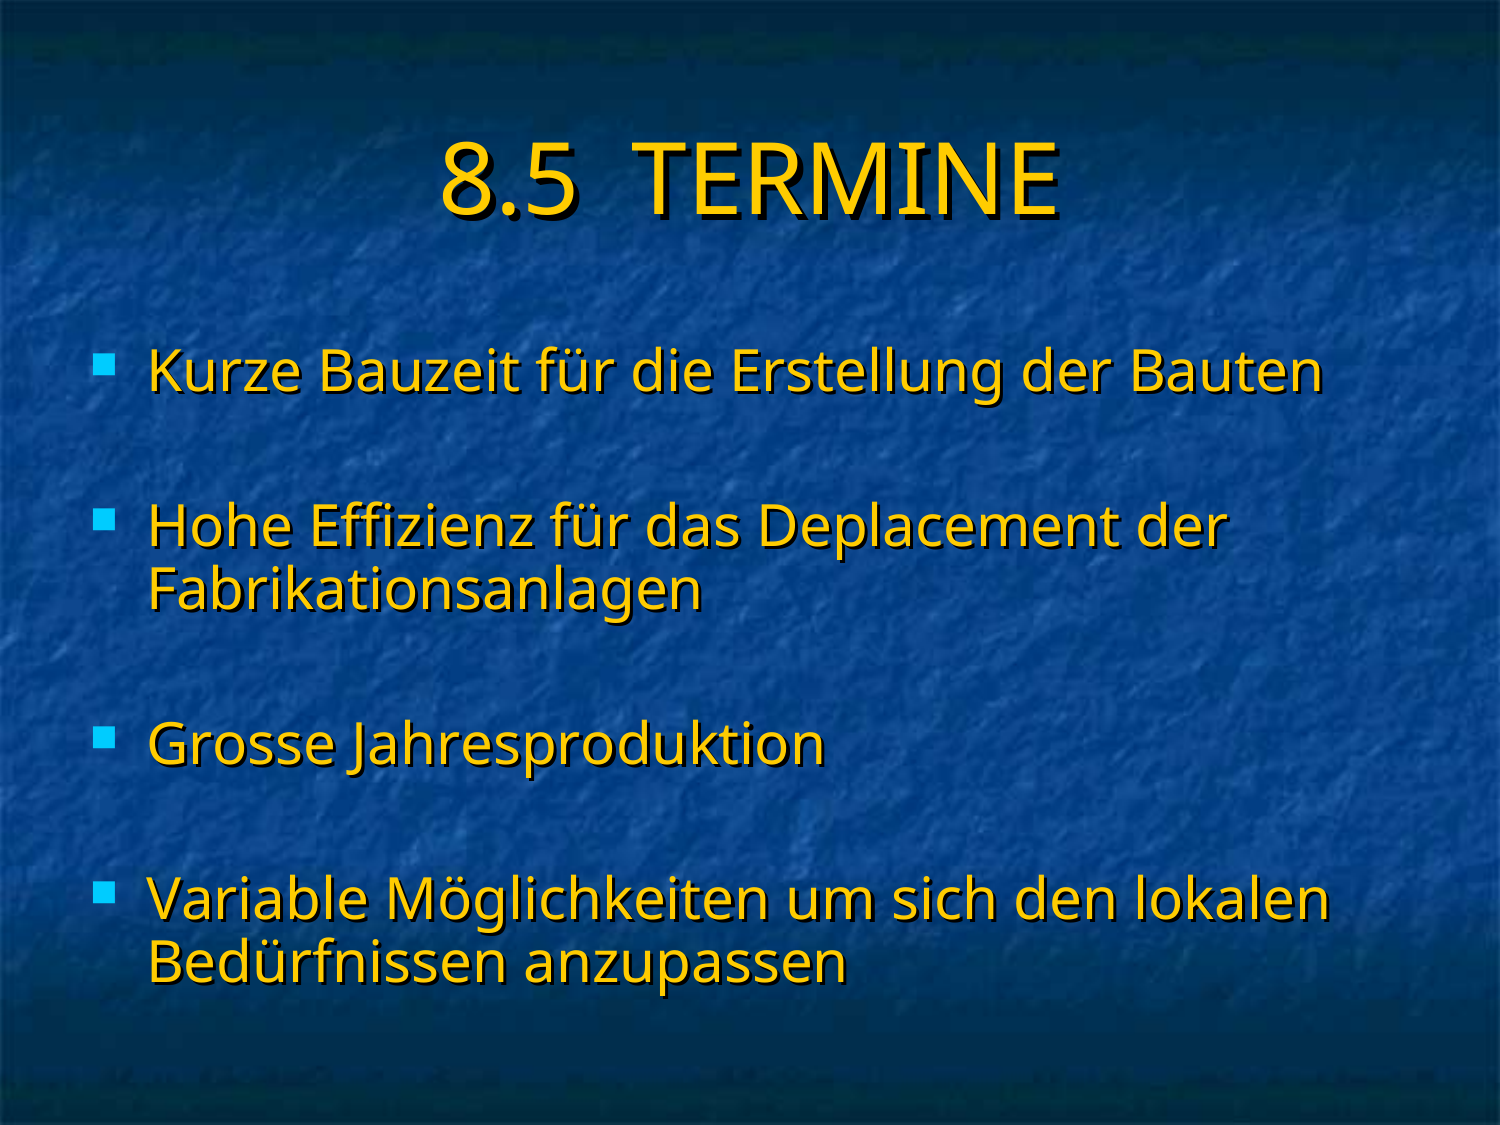

# 8.5 TERMINE
Kurze Bauzeit für die Erstellung der Bauten
Hohe Effizienz für das Deplacement der Fabrikationsanlagen
Grosse Jahresproduktion
Variable Möglichkeiten um sich den lokalen Bedürfnissen anzupassen